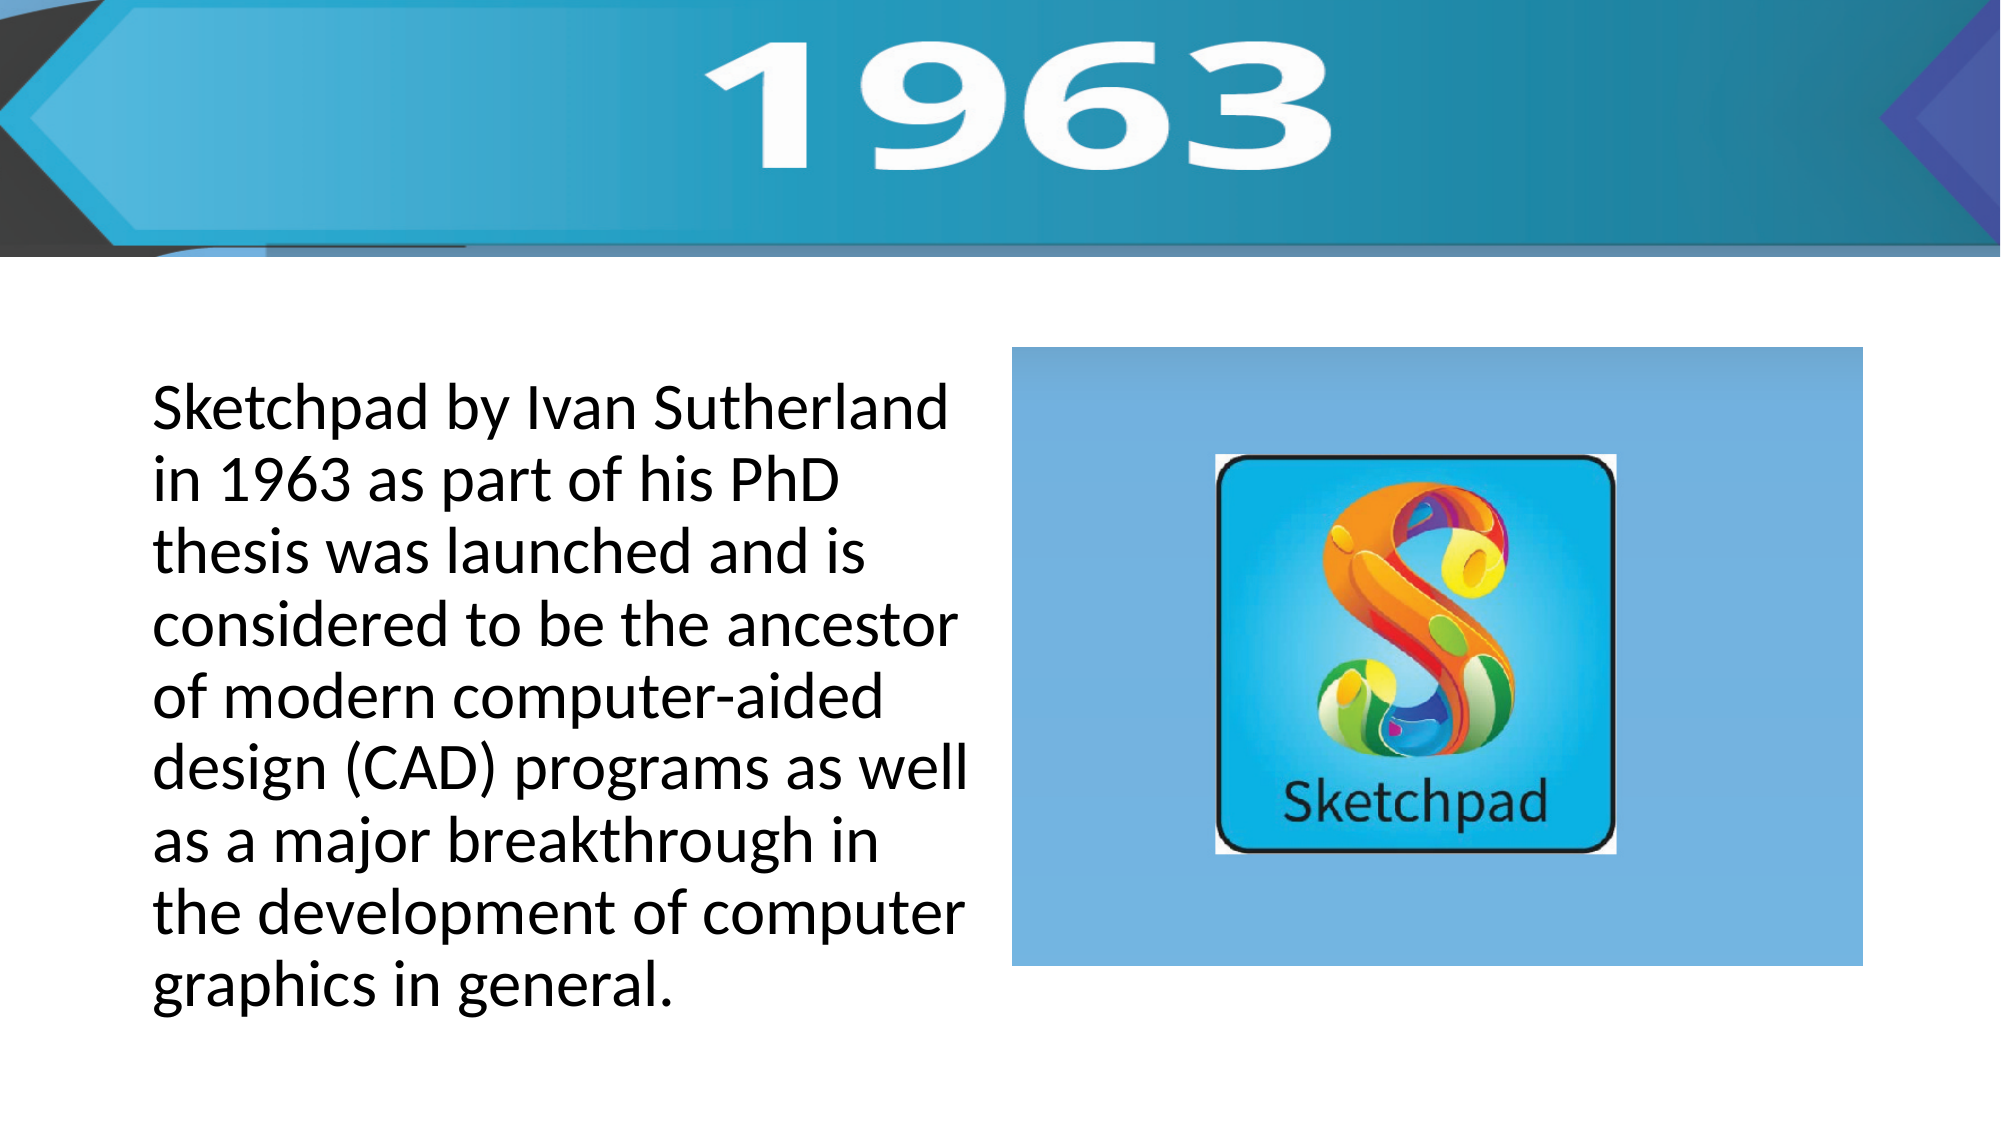

# Sketchpad by Ivan Sutherland in 1963 as part of his PhD thesis was launched and is considered to be the ancestor of modern computer-aided design (CAD) programs as well as a major breakthrough in the development of computer graphics in general.